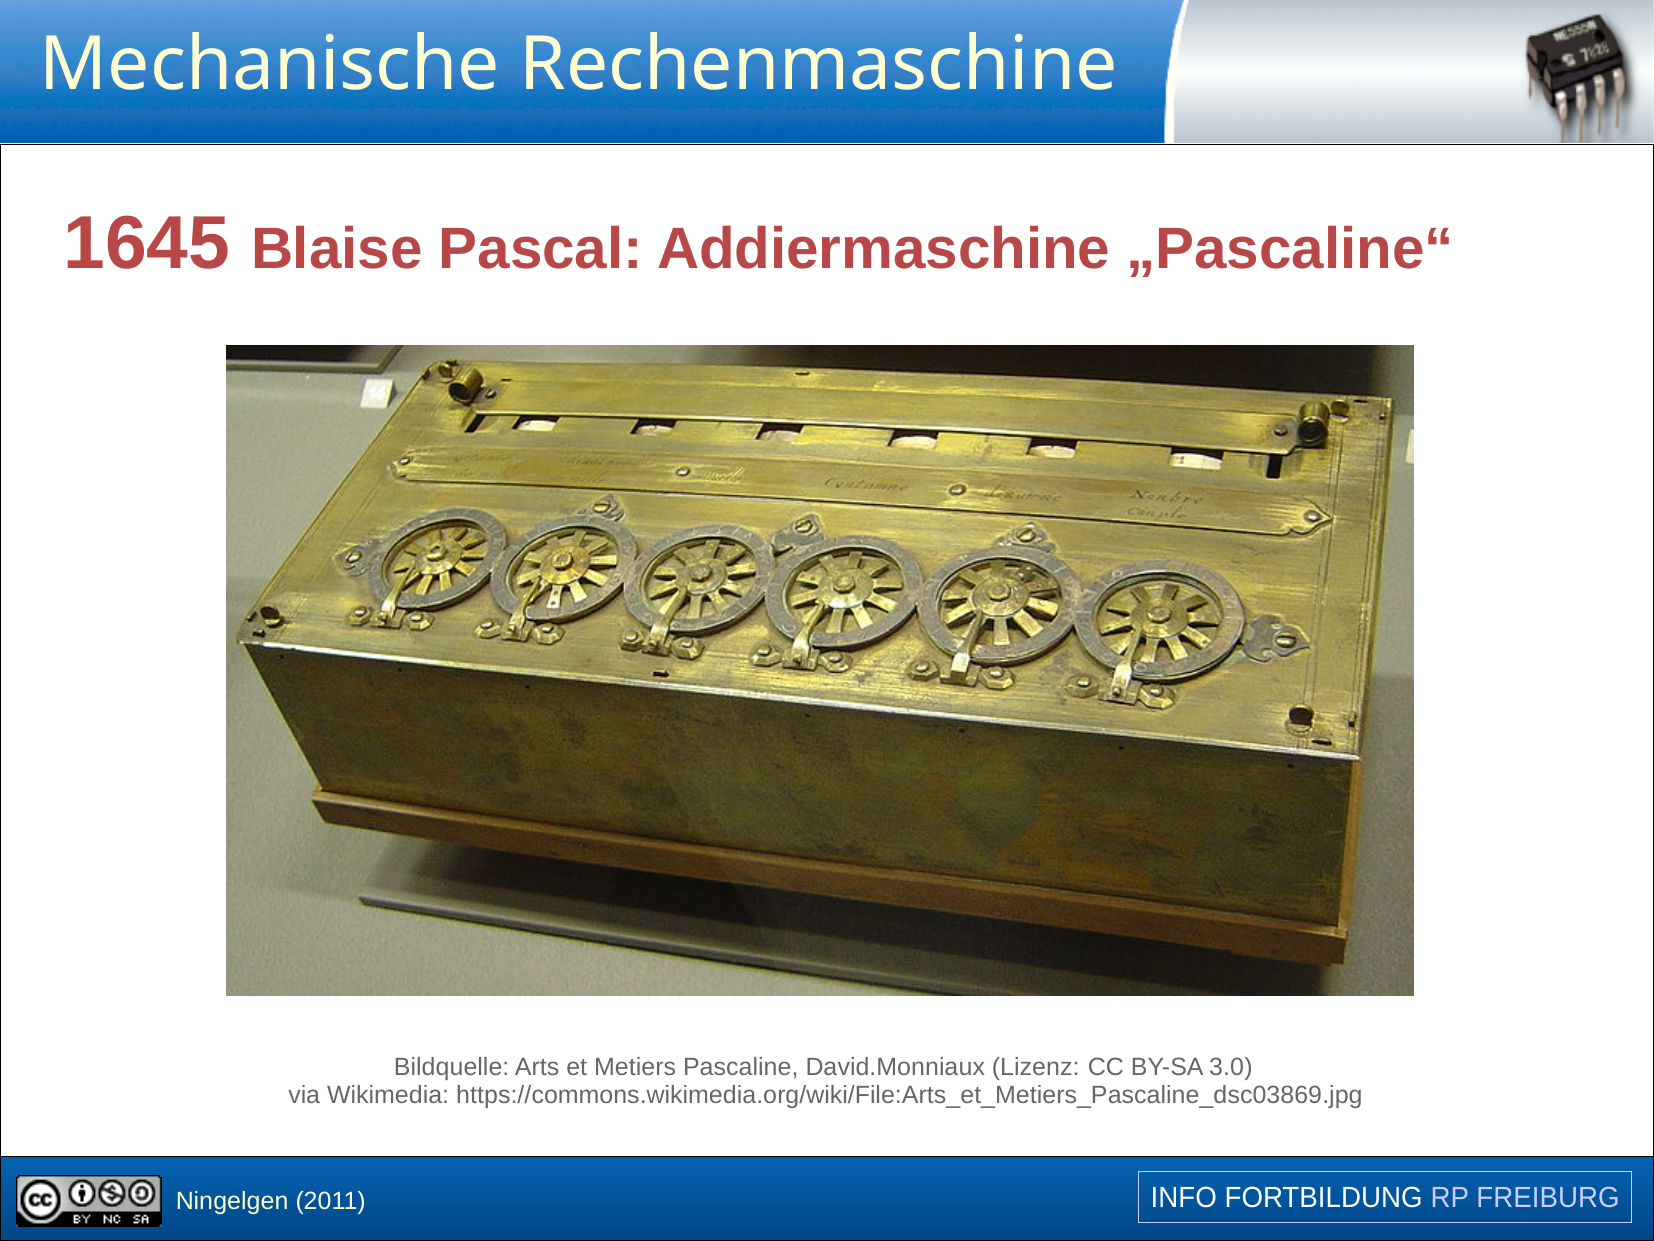

# Mechanische Rechenmaschine
1645 Blaise Pascal: Addiermaschine „Pascaline“
Bildquelle: Arts et Metiers Pascaline, David.Monniaux (Lizenz: CC BY-SA 3.0)
via Wikimedia: https://commons.wikimedia.org/wiki/File:Arts_et_Metiers_Pascaline_dsc03869.jpg